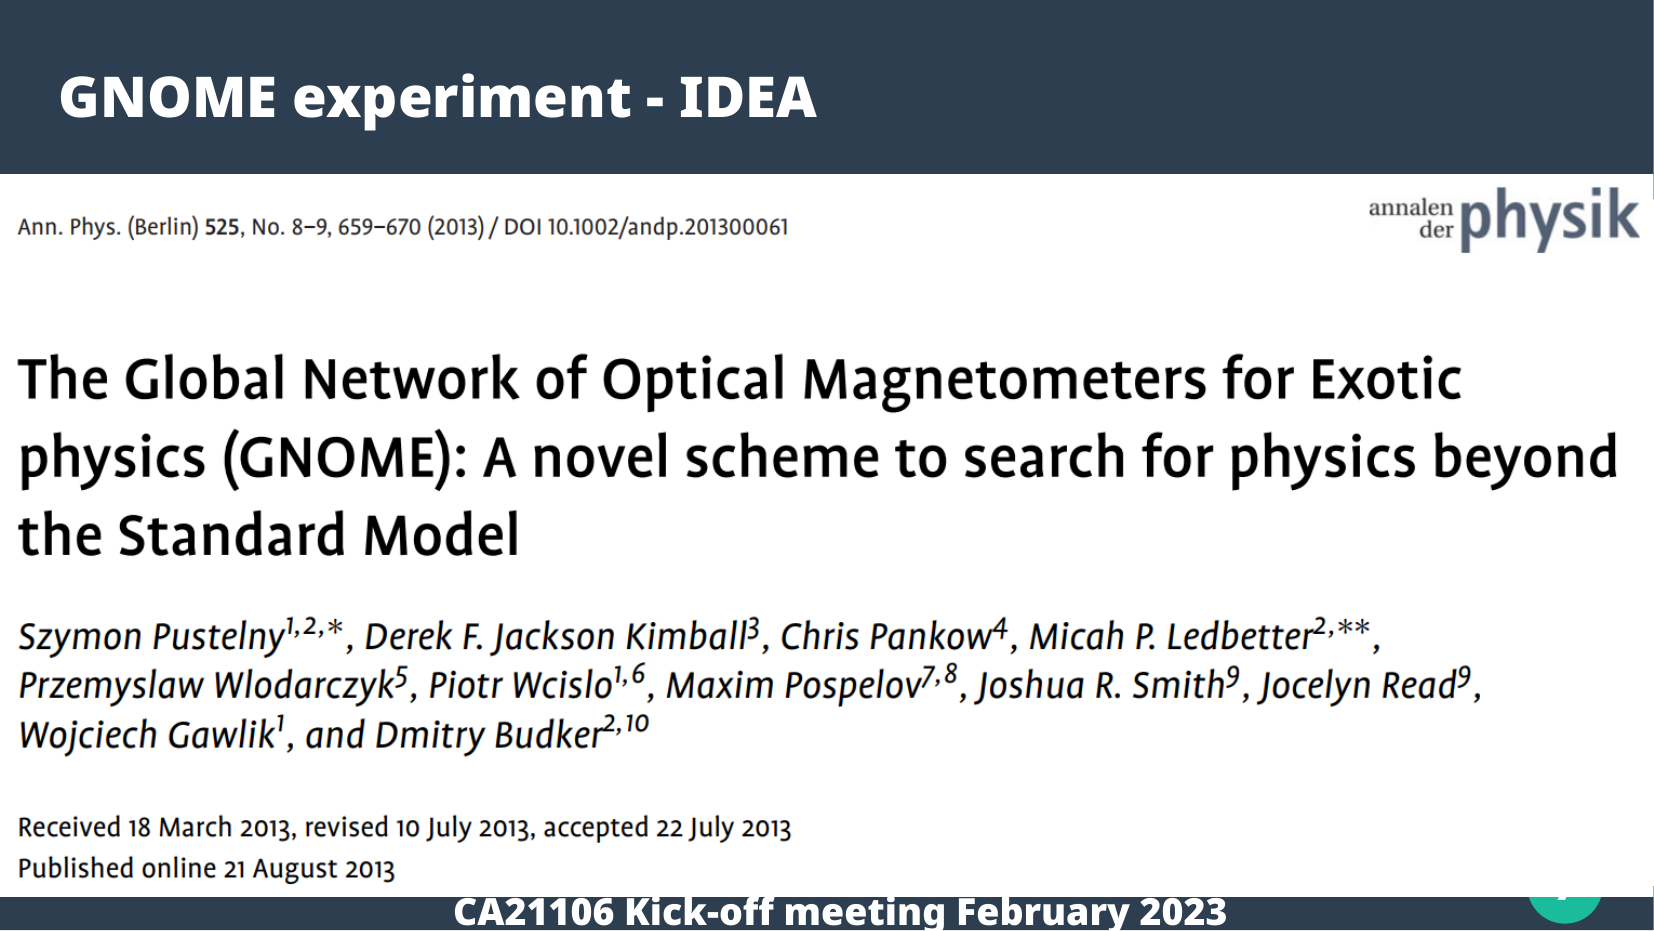

# GNOME experiment - IDEA
CA21106 Kick-off meeting February 2023